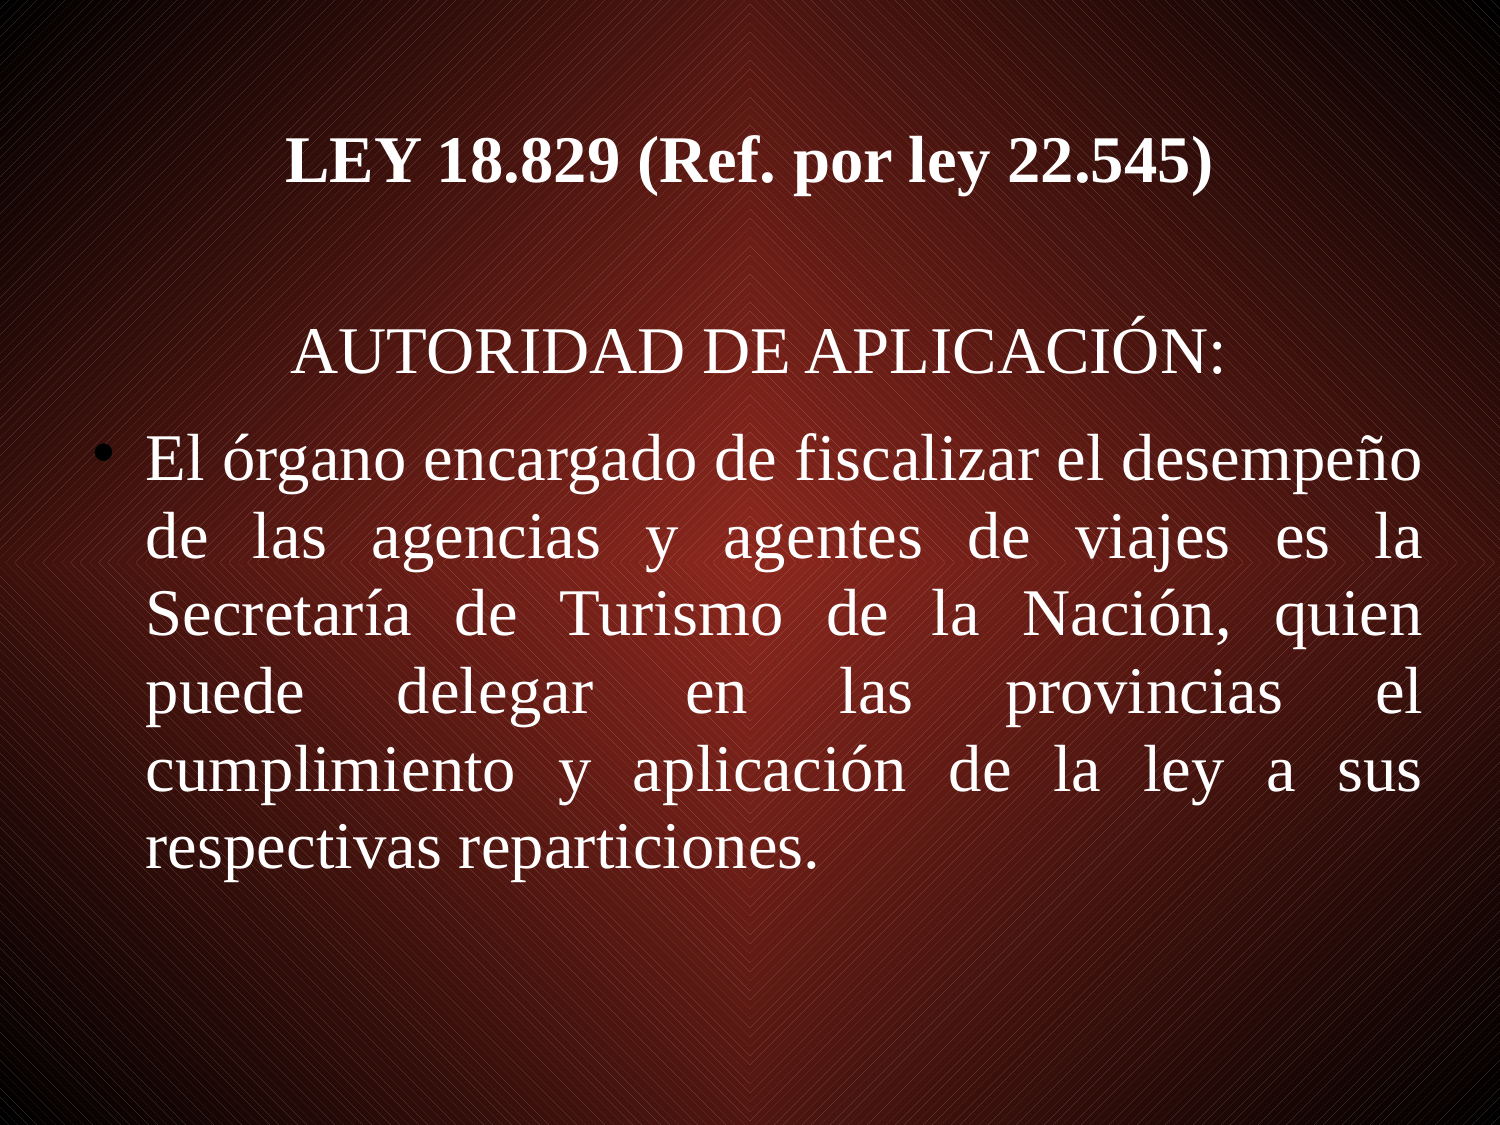

# LEY 18.829 (Ref. por ley 22.545)
AUTORIDAD DE APLICACIÓN:
El órgano encargado de fiscalizar el desempeño de las agencias y agentes de viajes es la Secretaría de Turismo de la Nación, quien puede delegar en las provincias el cumplimiento y aplicación de la ley a sus respectivas reparticiones.